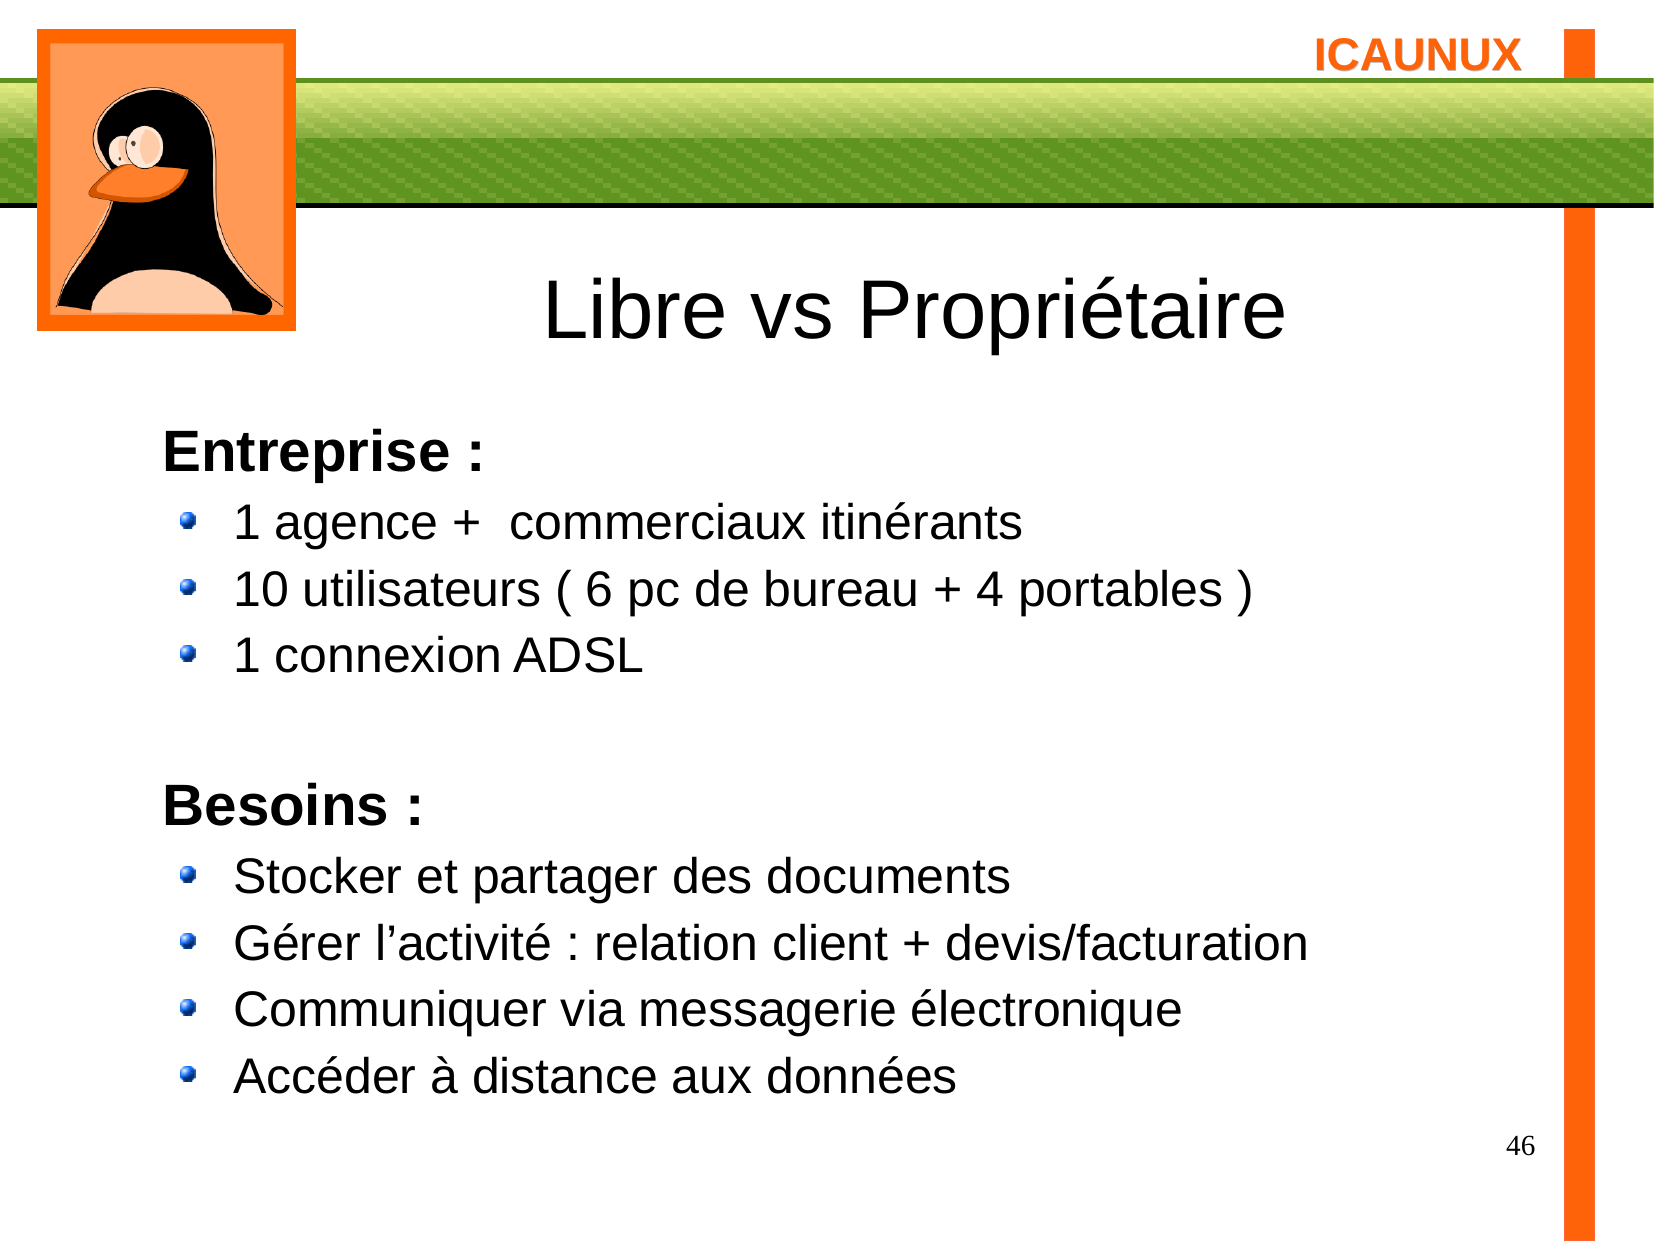

# Libre vs Propriétaire
Entreprise :
1 agence + commerciaux itinérants
10 utilisateurs ( 6 pc de bureau + 4 portables )
1 connexion ADSL
Besoins :
Stocker et partager des documents
Gérer l’activité : relation client + devis/facturation
Communiquer via messagerie électronique
Accéder à distance aux données
46